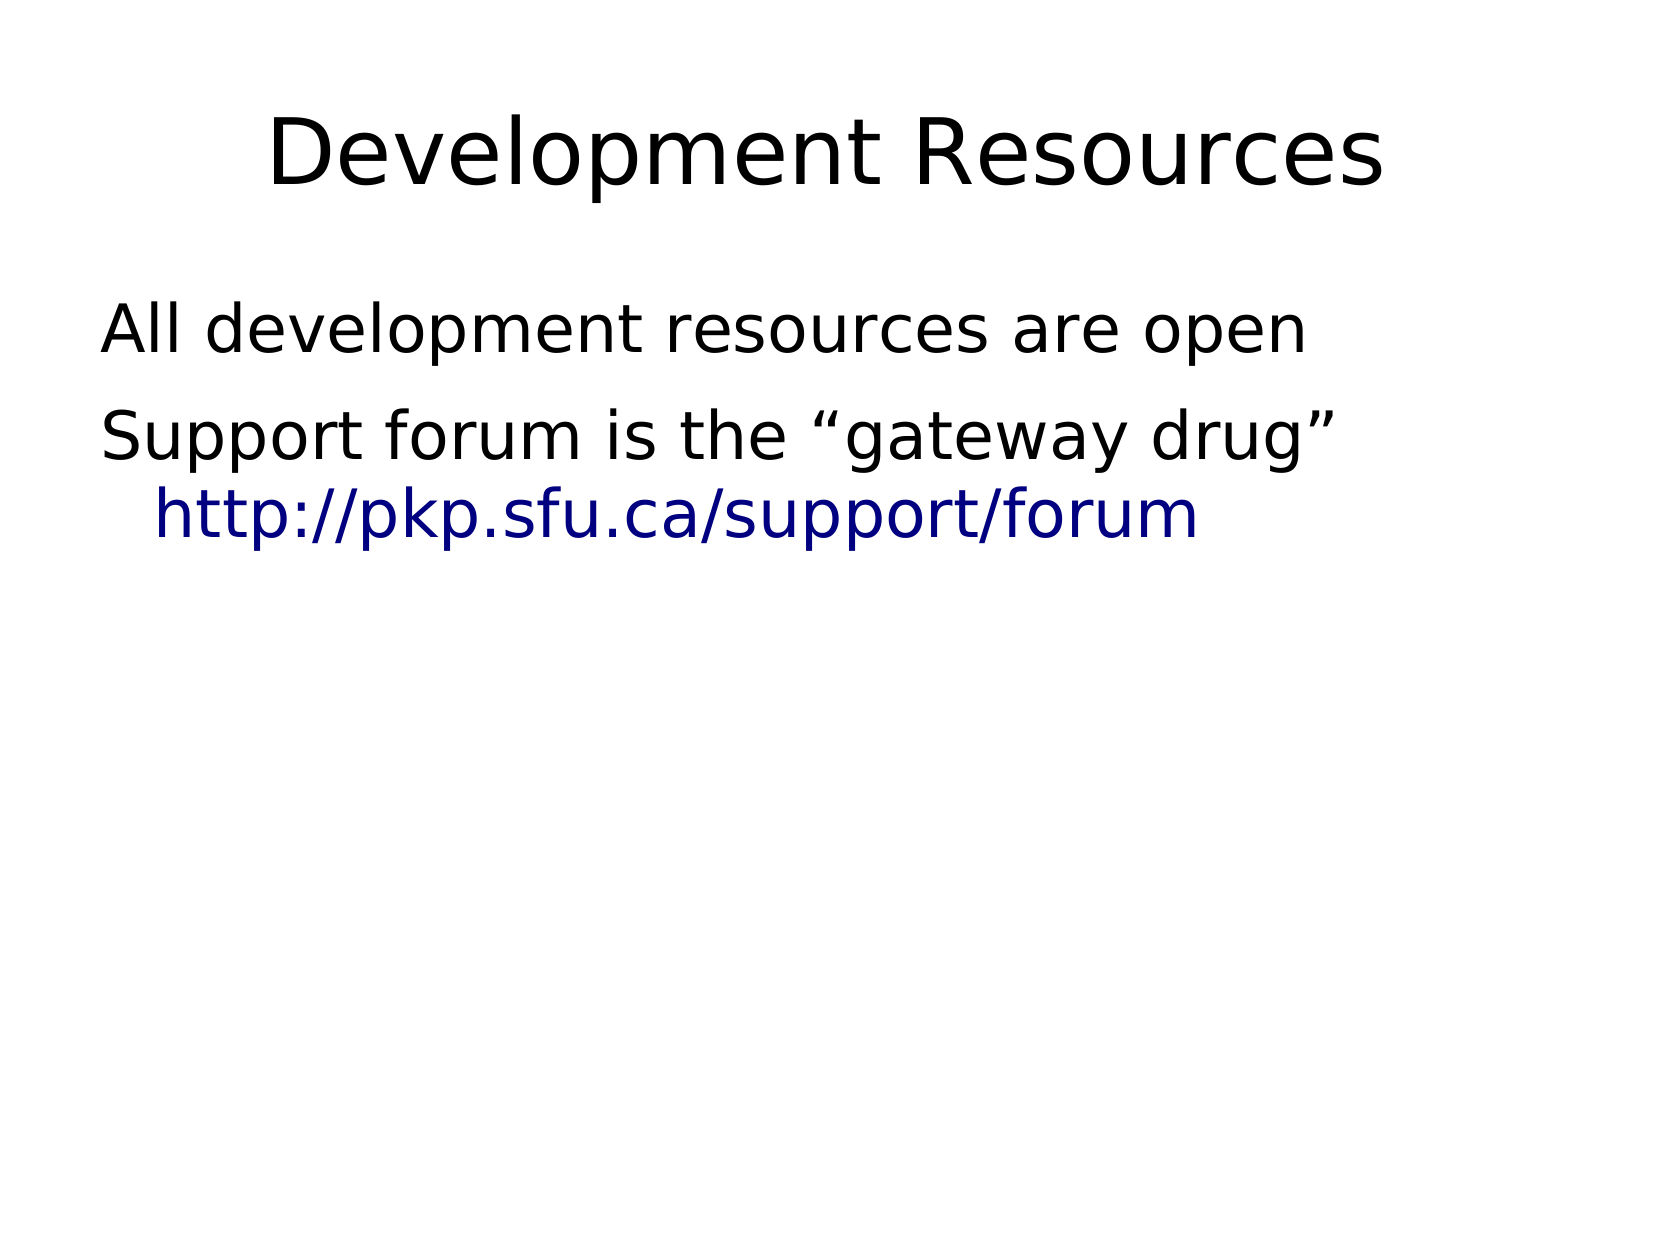

# Development Resources
All development resources are open
Support forum is the “gateway drug”
http://pkp.sfu.ca/support/forum